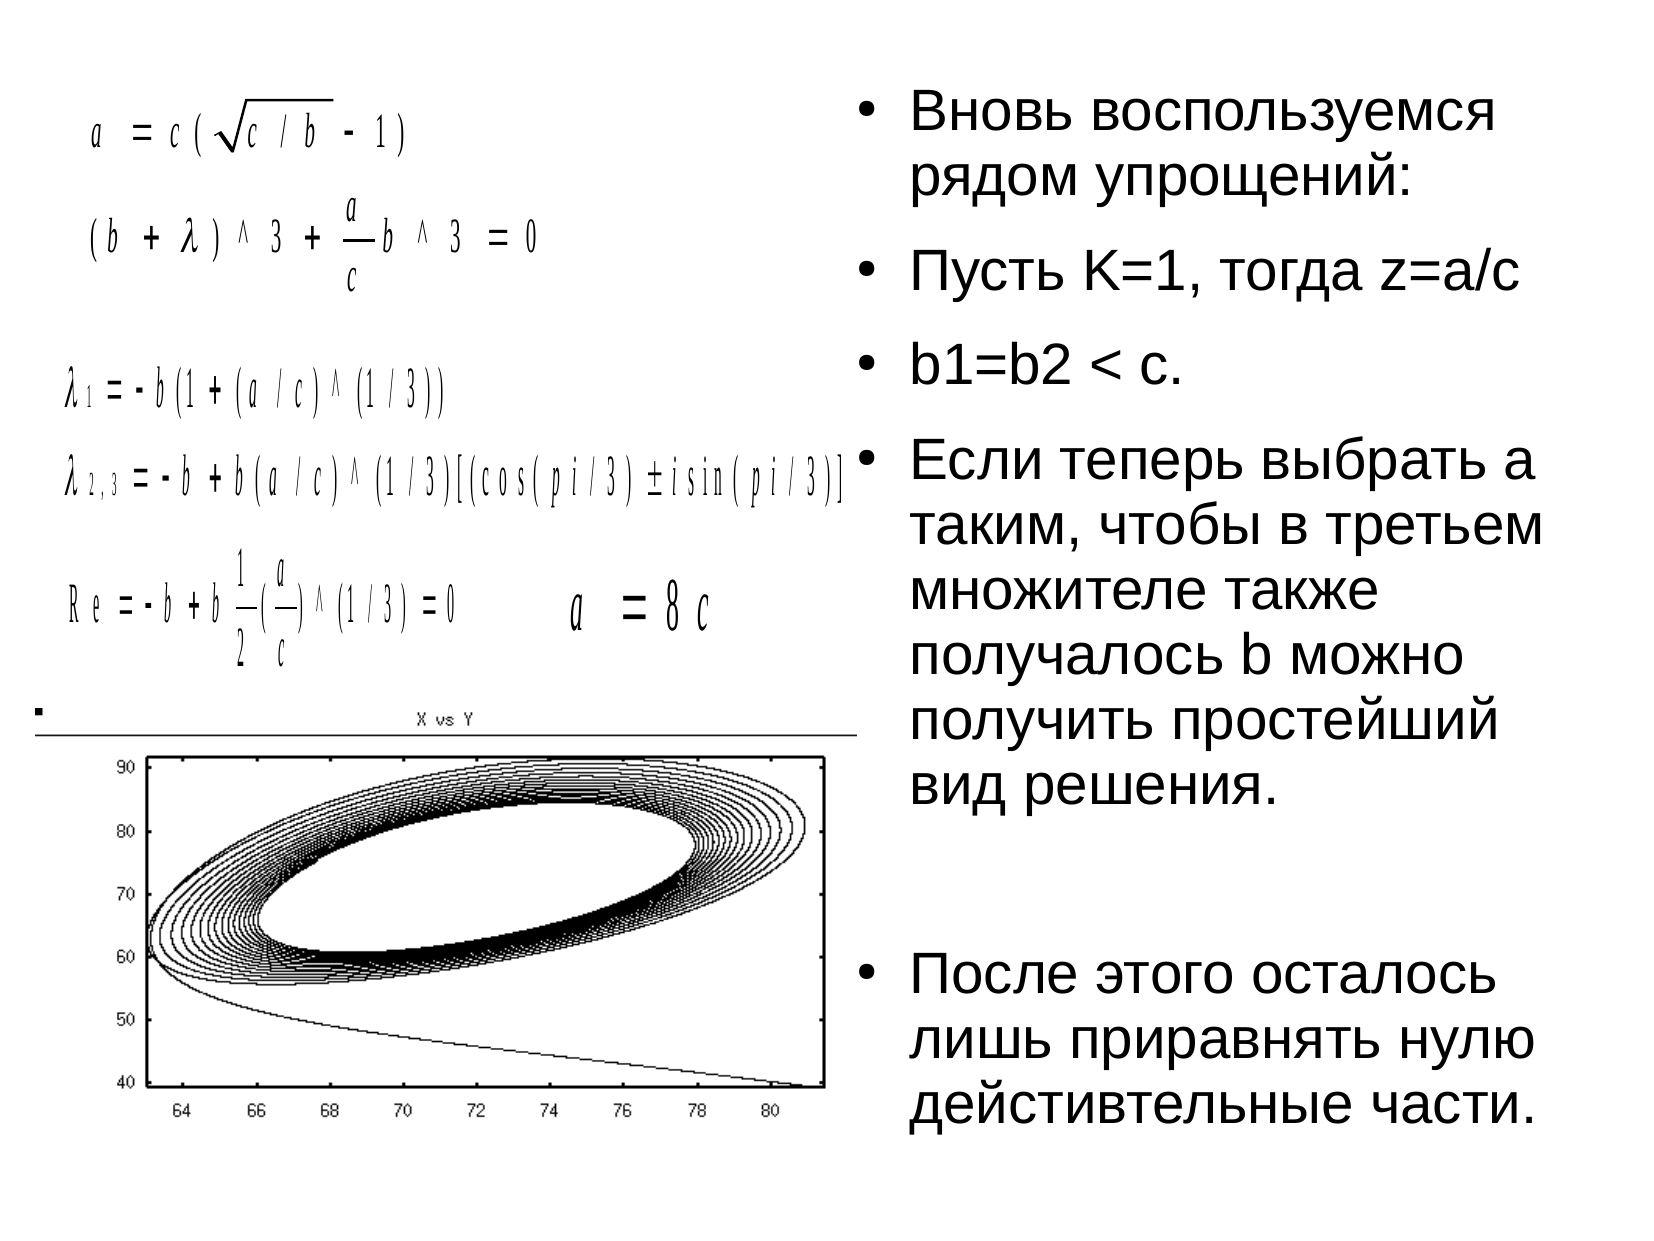

# Вновь воспользуемся рядом упрощений:
Пусть K=1, тогда z=a/c
b1=b2 < c.
Если теперь выбрать а таким, чтобы в третьем множителе также получалось b можно получить простейший вид решения.
После этого осталось лишь приравнять нулю дейстивтельные части.